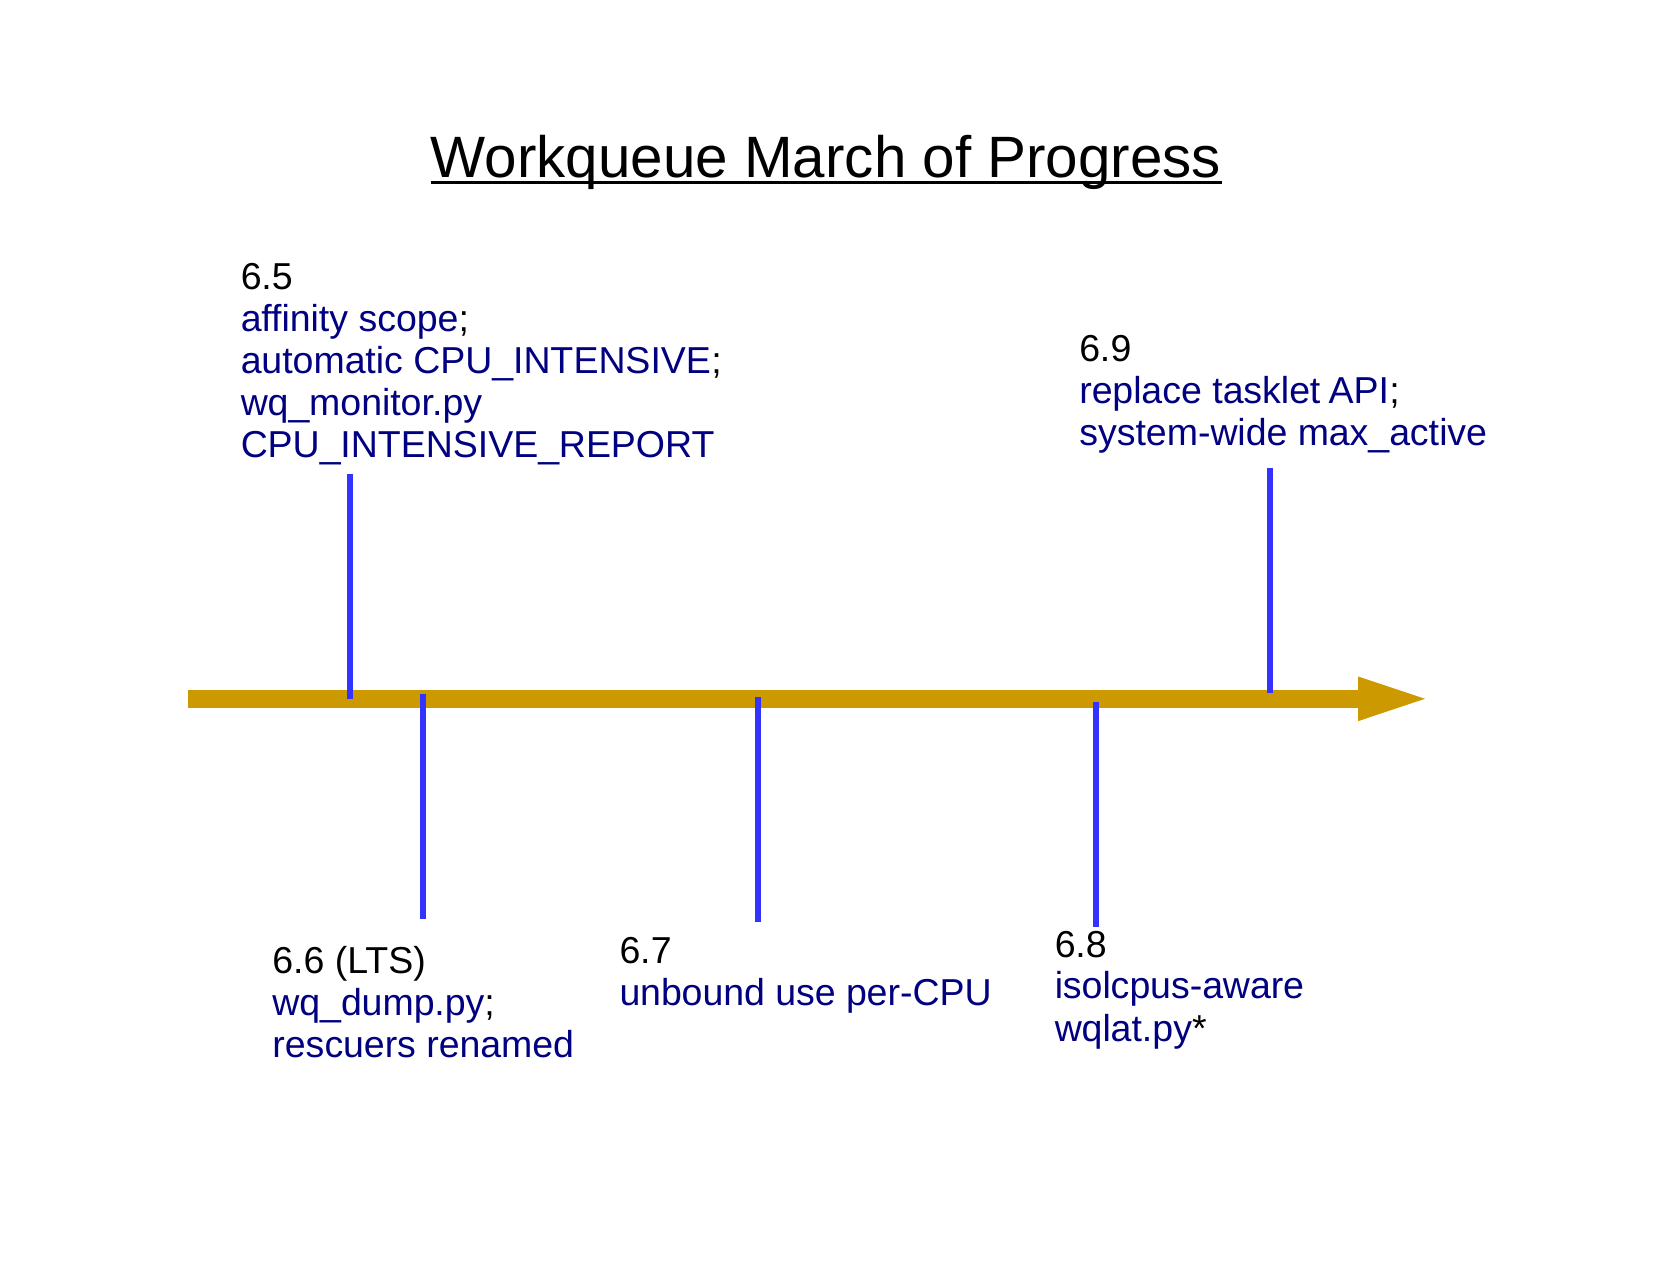

# Workqueue March of Progress
6.5
affinity scope;
automatic CPU_INTENSIVE;
wq_monitor.py
CPU_INTENSIVE_REPORT
6.9
replace tasklet API;
system-wide max_active
6.6 (LTS)
wq_dump.py;
rescuers renamed
6.8
isolcpus-aware
wqlat.py*
6.7
unbound use per-CPU